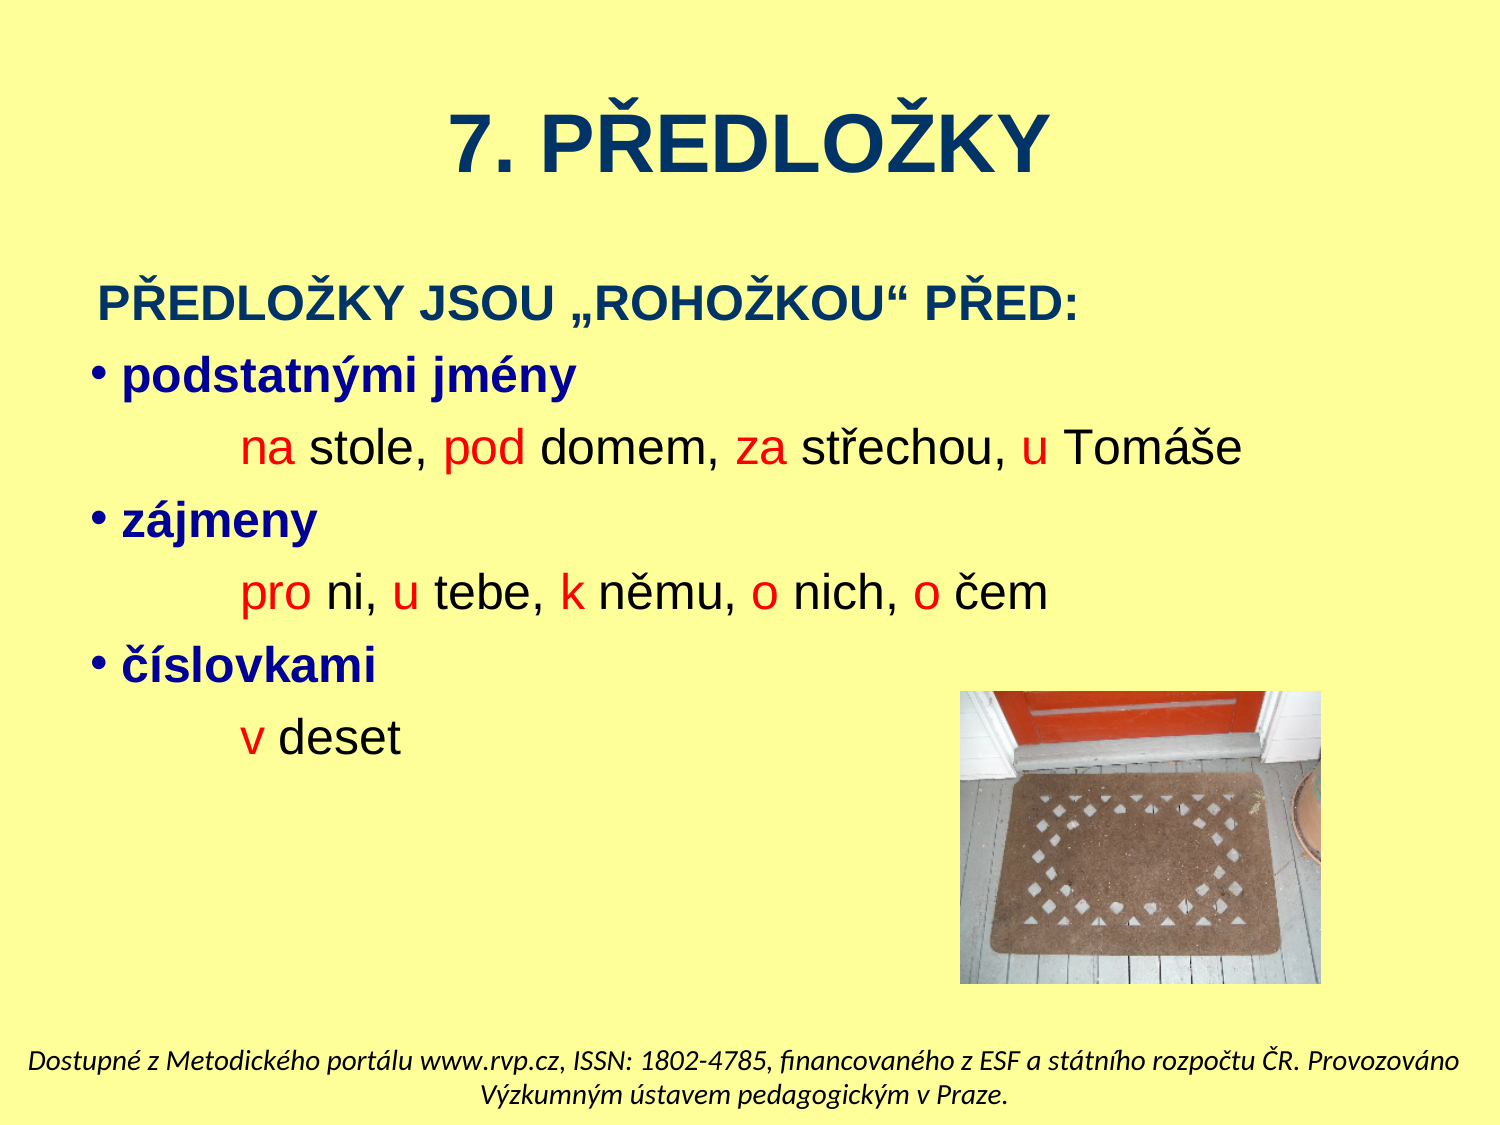

# 7. PŘEDLOŽKY
PŘEDLOŽKY JSOU „ROHOŽKOU“ PŘED:
 podstatnými jmény
	na stole, pod domem, za střechou, u Tomáše
 zájmeny
	pro ni, u tebe, k němu, o nich, o čem
 číslovkami
	v deset
Dostupné z Metodického portálu www.rvp.cz, ISSN: 1802-4785, financovaného z ESF a státního rozpočtu ČR. Provozováno Výzkumným ústavem pedagogickým v Praze.